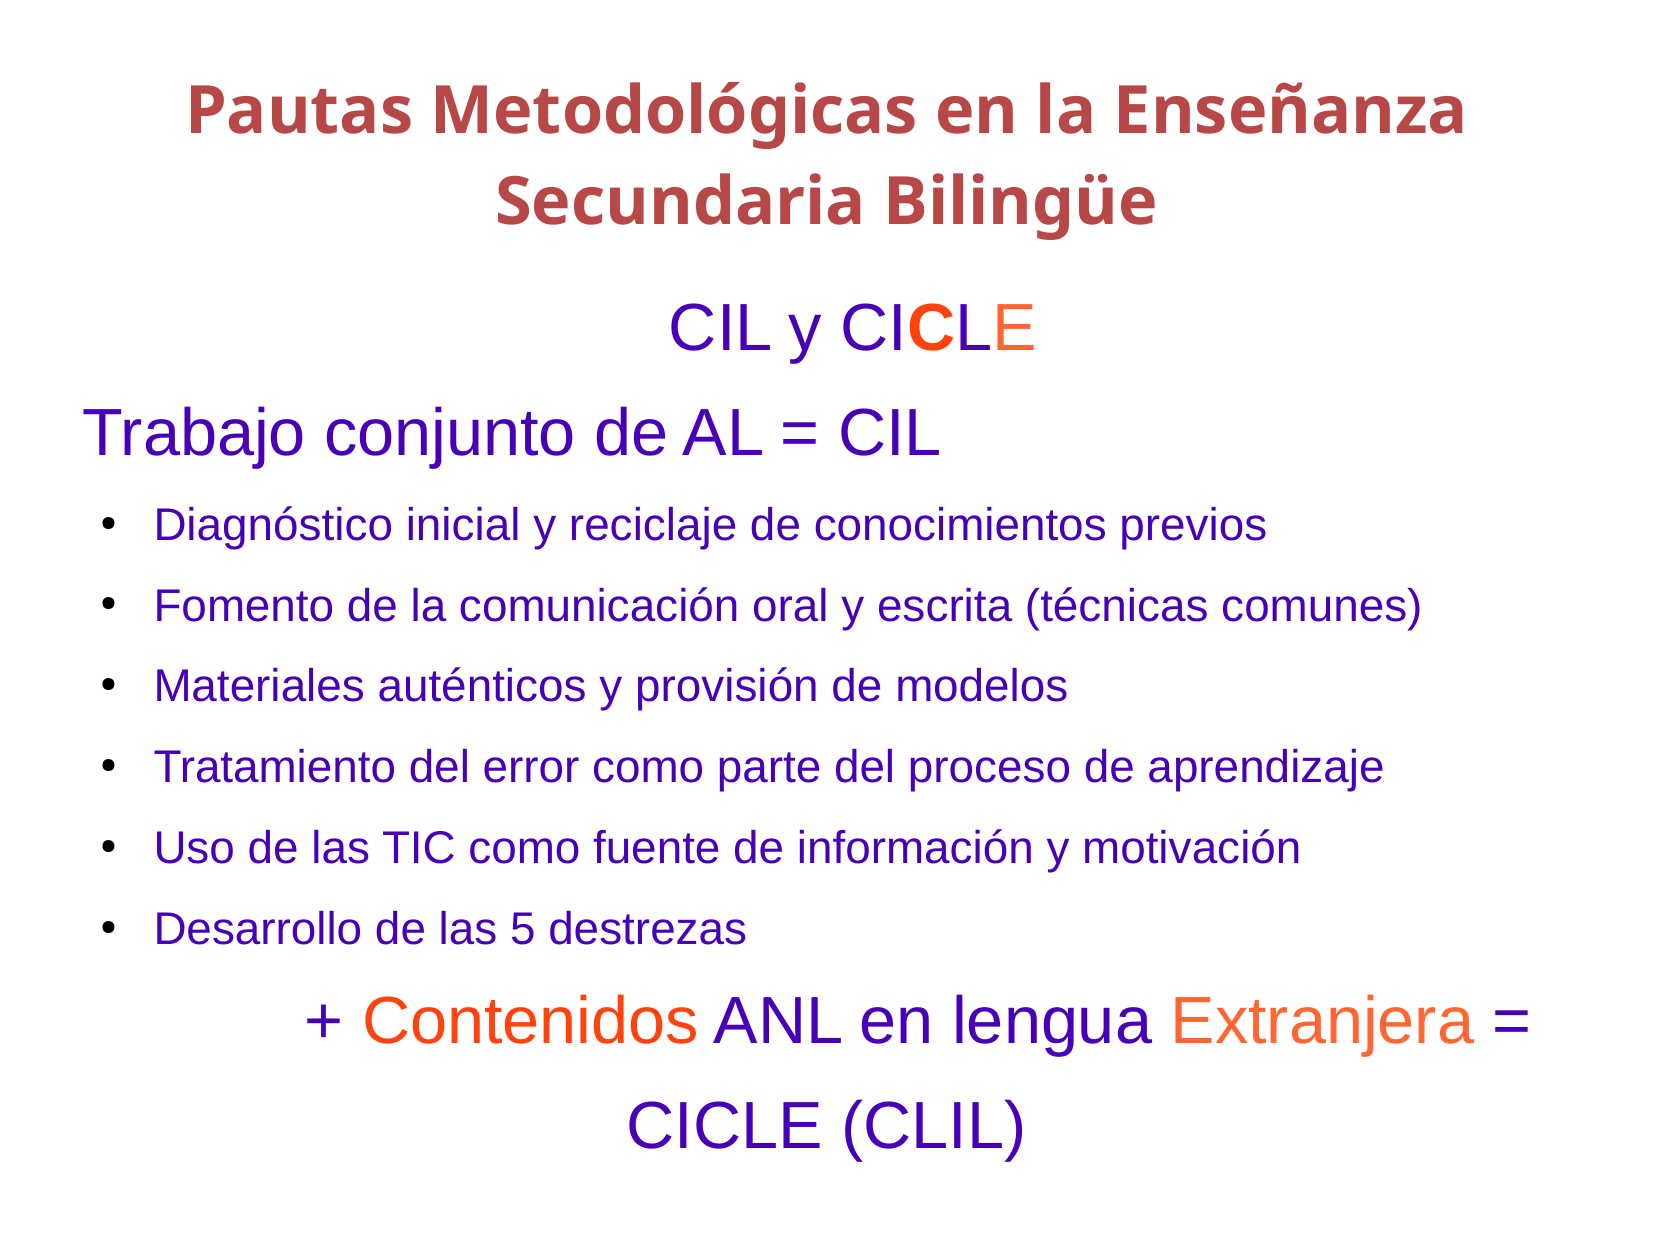

# Pautas Metodológicas en la Enseñanza Secundaria Bilingüe
CIL y CICLE
Trabajo conjunto de AL = CIL
Diagnóstico inicial y reciclaje de conocimientos previos
Fomento de la comunicación oral y escrita (técnicas comunes)
Materiales auténticos y provisión de modelos
Tratamiento del error como parte del proceso de aprendizaje
Uso de las TIC como fuente de información y motivación
Desarrollo de las 5 destrezas
 + Contenidos ANL en lengua Extranjera =
CICLE (CLIL)